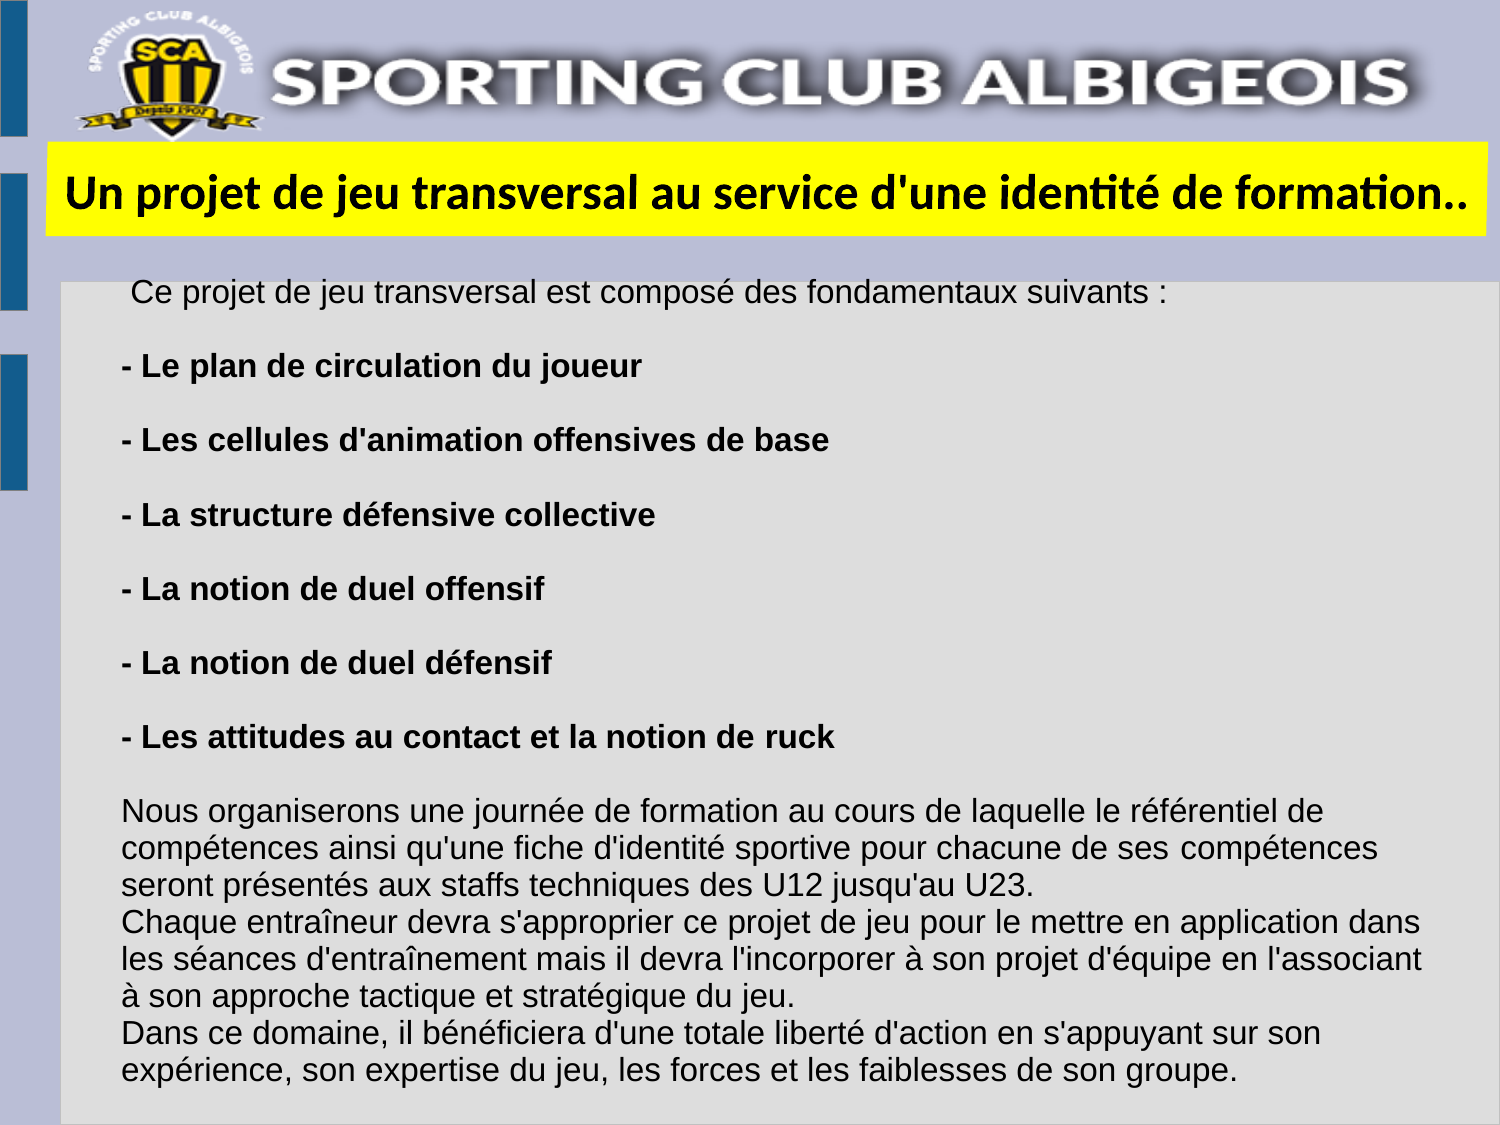

Un projet de jeu transversal au service d'une identité de formation..
 Ce projet de jeu transversal est composé des fondamentaux suivants :
- Le plan de circulation du joueur
- Les cellules d'animation offensives de base
- La structure défensive collective
- La notion de duel offensif
- La notion de duel défensif
- Les attitudes au contact et la notion de ruck
Nous organiserons une journée de formation au cours de laquelle le référentiel de compétences ainsi qu'une fiche d'identité sportive pour chacune de ses compétences seront présentés aux staffs techniques des U12 jusqu'au U23.
Chaque entraîneur devra s'approprier ce projet de jeu pour le mettre en application dans les séances d'entraînement mais il devra l'incorporer à son projet d'équipe en l'associant à son approche tactique et stratégique du jeu.
Dans ce domaine, il bénéficiera d'une totale liberté d'action en s'appuyant sur son expérience, son expertise du jeu, les forces et les faiblesses de son groupe.